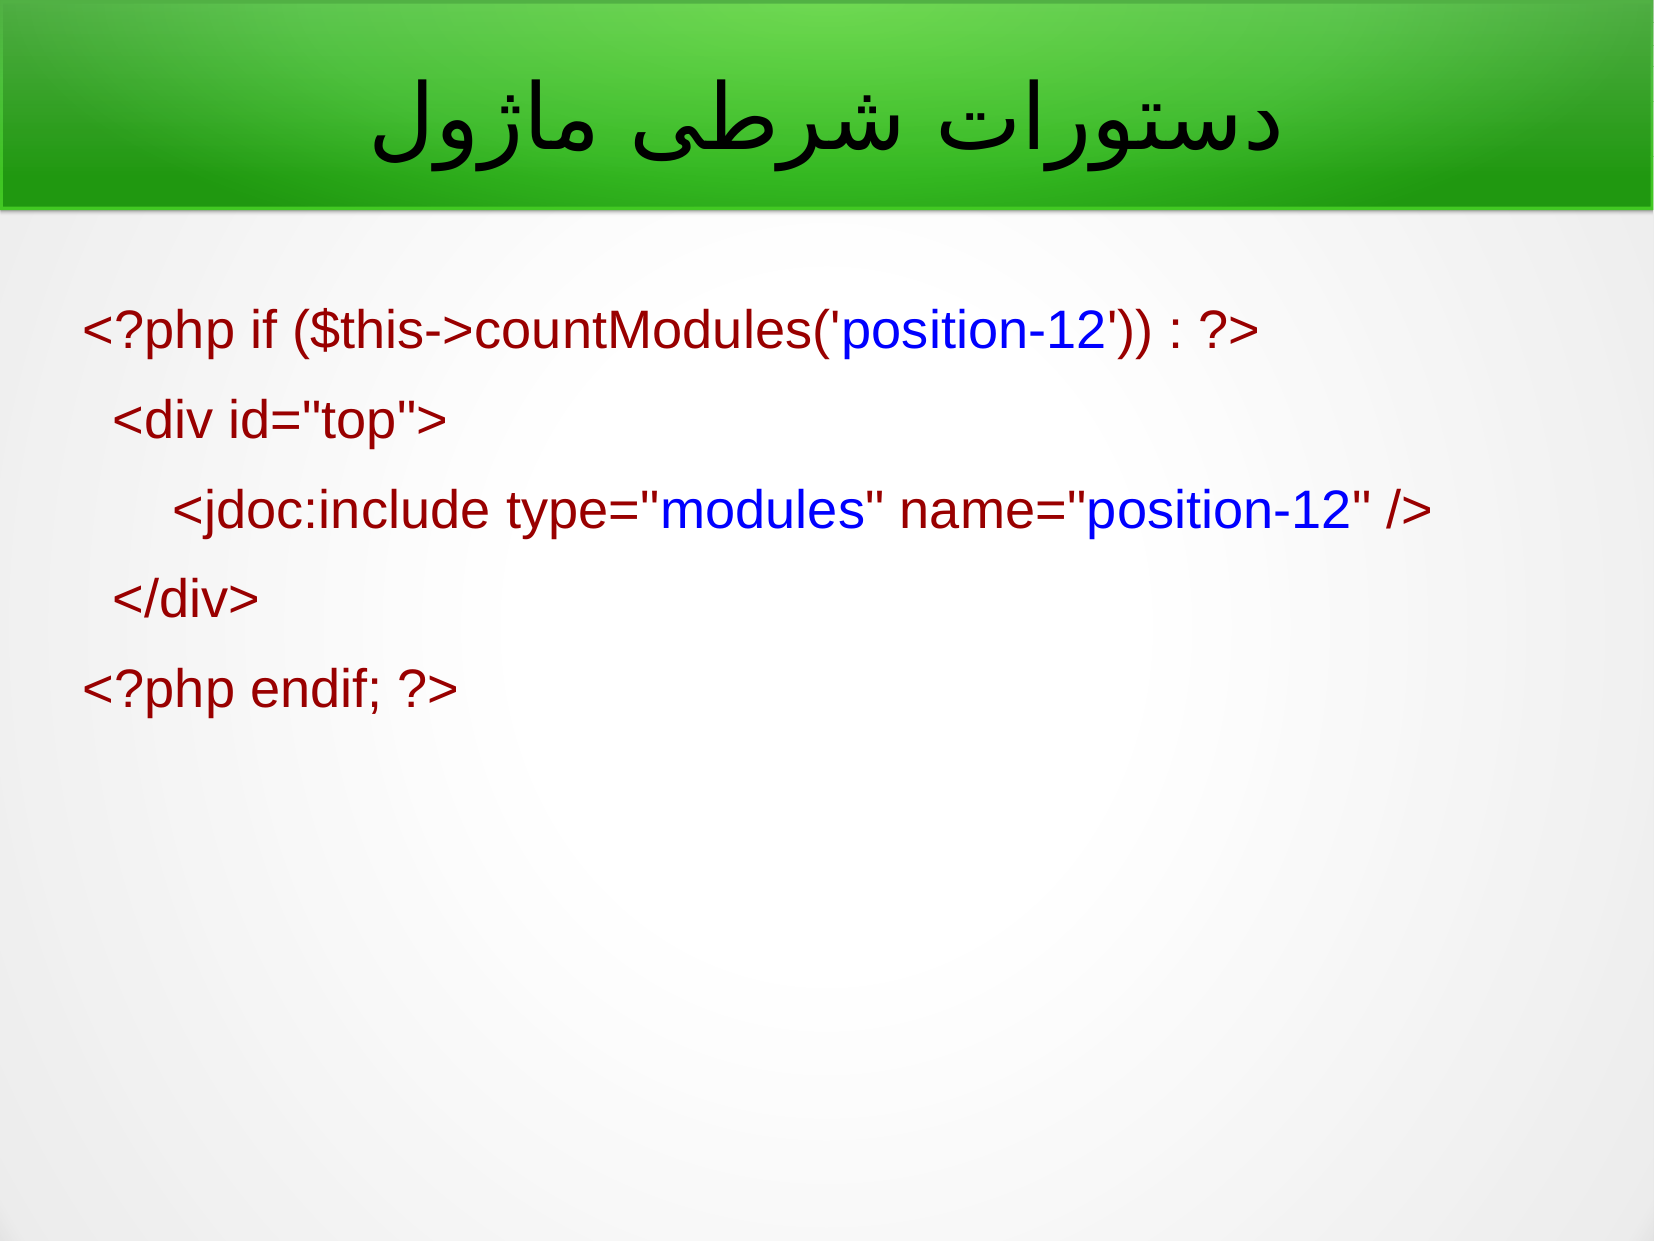

# دستورات شرطی ماژول
<?php if ($this->countModules('position-12')) : ?>
 <div id="top">
 <jdoc:include type="modules" name="position-12" />
 </div>
<?php endif; ?>